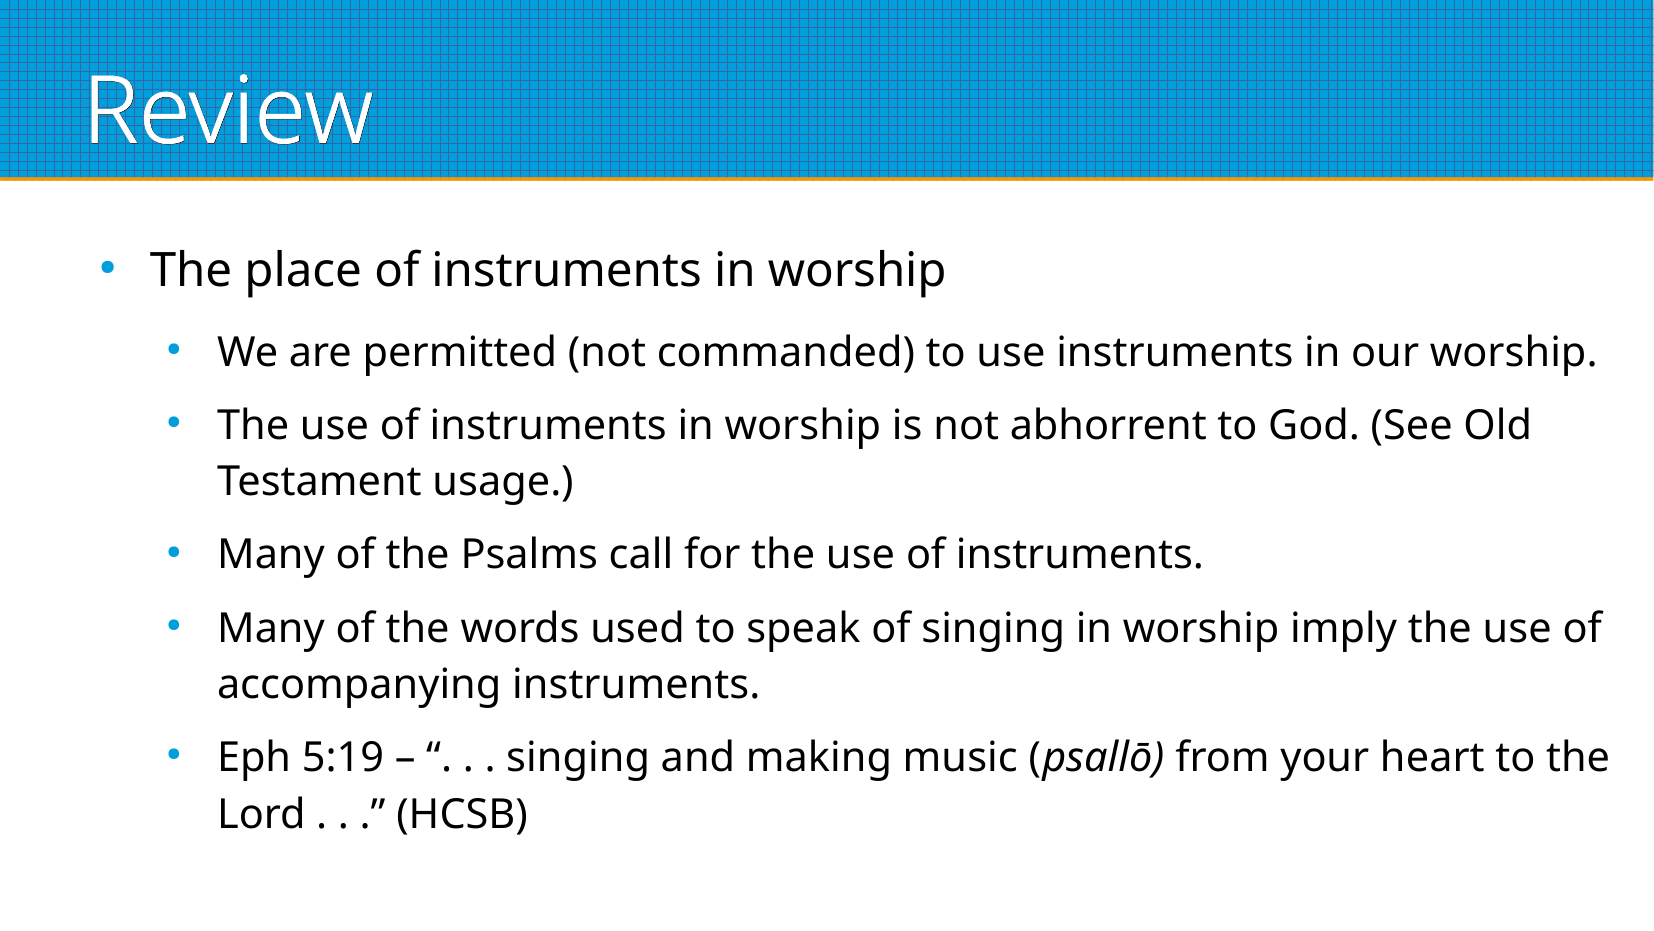

# Review
The place of instruments in worship
We are permitted (not commanded) to use instruments in our worship.
The use of instruments in worship is not abhorrent to God. (See Old Testament usage.)
Many of the Psalms call for the use of instruments.
Many of the words used to speak of singing in worship imply the use of accompanying instruments.
Eph 5:19 – “. . . singing and making music (psallō) from your heart to the Lord . . .” (HCSB)